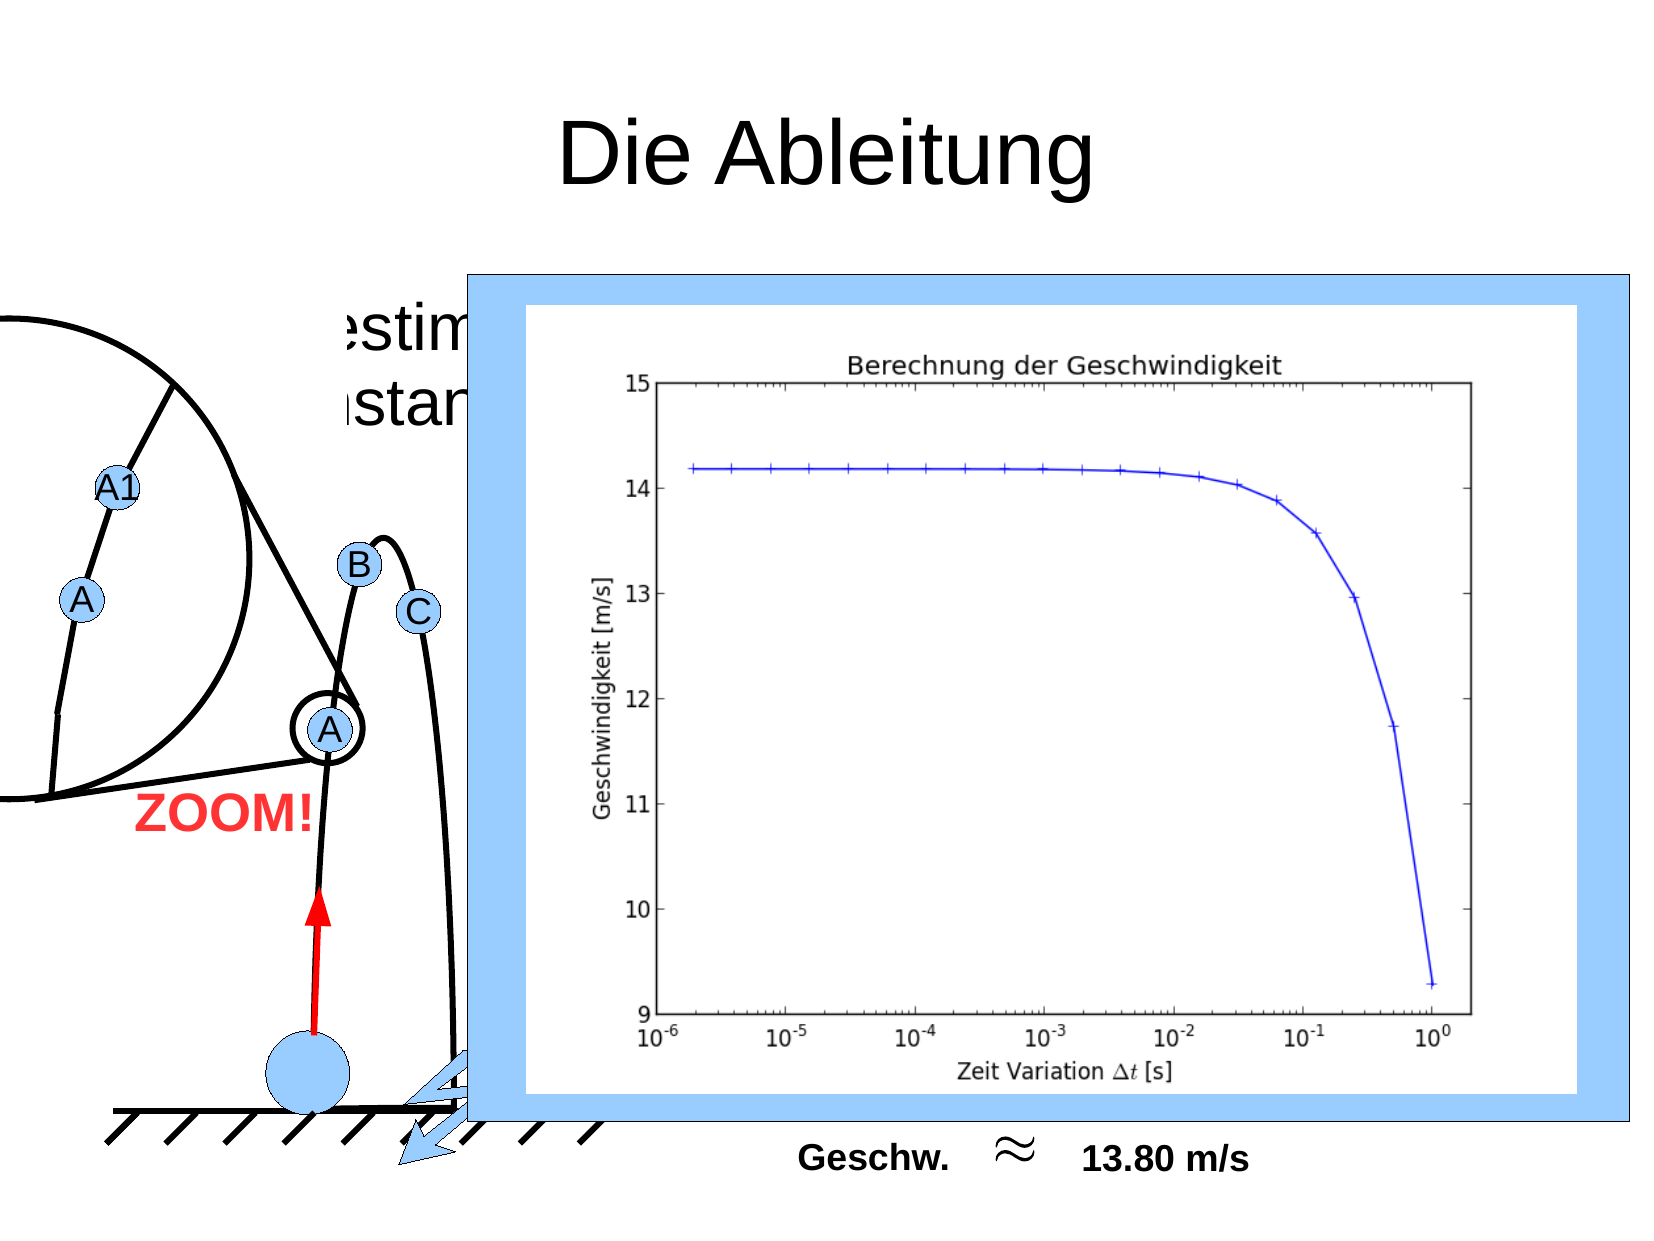

# Die Ableitung
Wie bestimmt man die Geschwindigkeit eines Gegenstands?
A1
Instantane Geschwindigkeit???
B
A
C
=
Instantane Geschw.
A
ZOOM!
...
A
A1
A2
| Zeit t [s] | 1.0 | 1.1 | 1.05 |
| --- | --- | --- | --- |
| Hoehe h [m] | 19.1 | 20.46 | 19.79 |
Geschw.
13.80 m/s